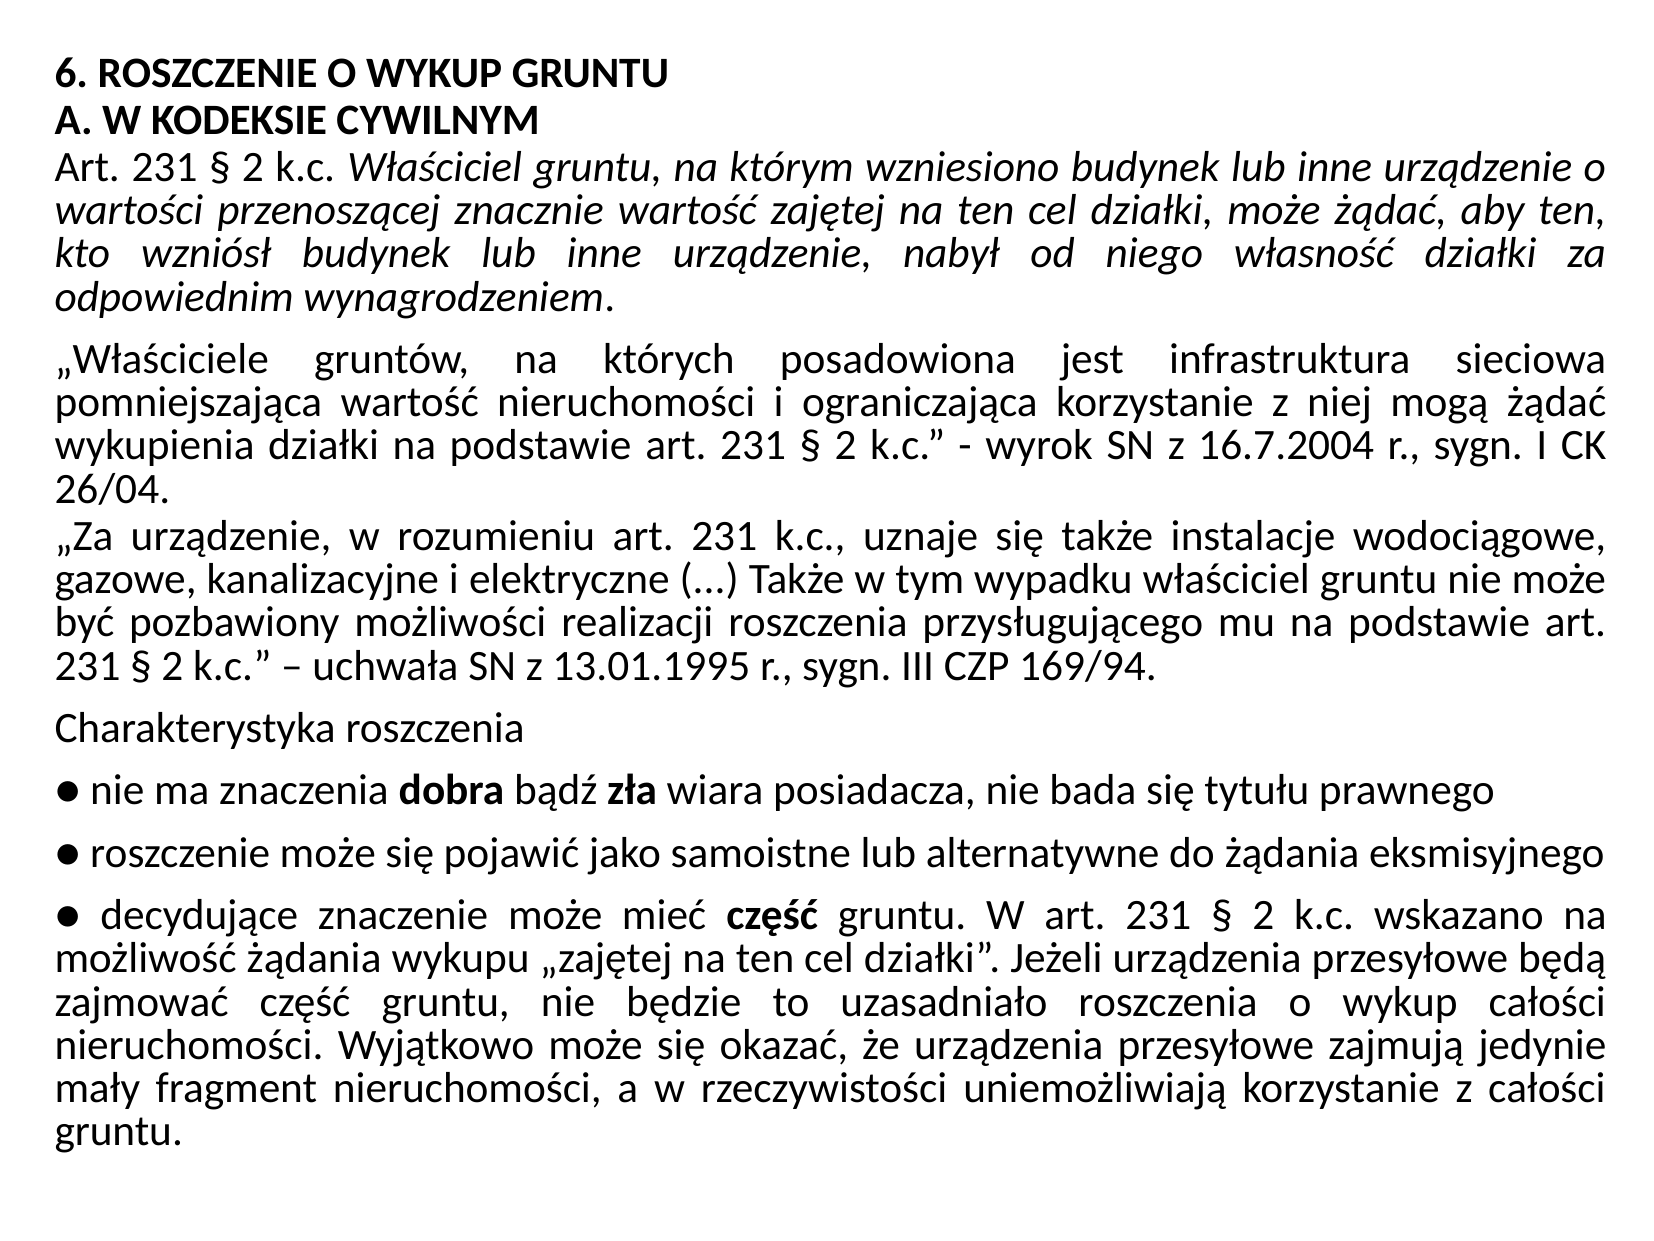

#
6. ROSZCZENIE O WYKUP GRUNTU
A. W KODEKSIE CYWILNYM
Art. 231 § 2 k.c. Właściciel gruntu, na którym wzniesiono budynek lub inne urządzenie o wartości przenoszącej znacznie wartość zajętej na ten cel działki, może żądać, aby ten, kto wzniósł budynek lub inne urządzenie, nabył od niego własność działki za odpowiednim wynagrodzeniem.
„Właściciele gruntów, na których posadowiona jest infrastruktura sieciowa pomniejszająca wartość nieruchomości i ograniczająca korzystanie z niej mogą żądać wykupienia działki na podstawie art. 231 § 2 k.c.” - wyrok SN z 16.7.2004 r., sygn. I CK 26/04.
„Za urządzenie, w rozumieniu art. 231 k.c., uznaje się także instalacje wodociągowe, gazowe, kanalizacyjne i elektryczne (...) Także w tym wypadku właściciel gruntu nie może być pozbawiony możliwości realizacji roszczenia przysługującego mu na podstawie art. 231 § 2 k.c.” – uchwała SN z 13.01.1995 r., sygn. III CZP 169/94.
Charakterystyka roszczenia
● nie ma znaczenia dobra bądź zła wiara posiadacza, nie bada się tytułu prawnego
● roszczenie może się pojawić jako samoistne lub alternatywne do żądania eksmisyjnego
● decydujące znaczenie może mieć część gruntu. W art. 231 § 2 k.c. wskazano na możliwość żądania wykupu „zajętej na ten cel działki”. Jeżeli urządzenia przesyłowe będą zajmować część gruntu, nie będzie to uzasadniało roszczenia o wykup całości nieruchomości. Wyjątkowo może się okazać, że urządzenia przesyłowe zajmują jedynie mały fragment nieruchomości, a w rzeczywistości uniemożliwiają korzystanie z całości gruntu.